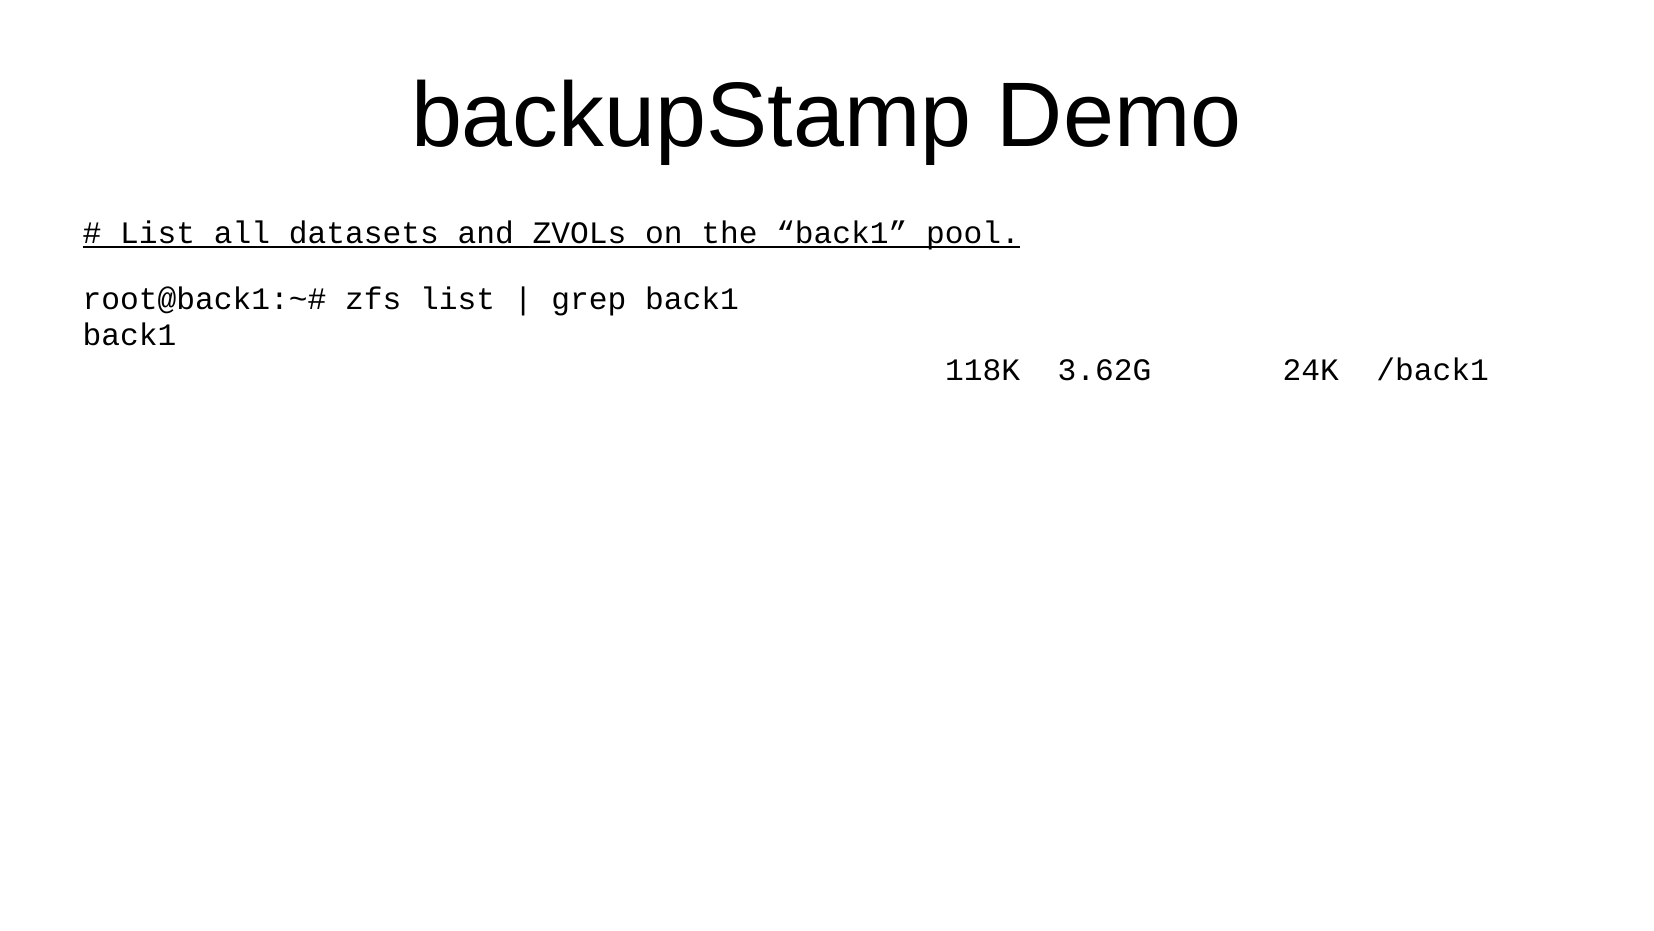

# backupStamp Demo
# List all datasets and ZVOLs on the “back1” pool.
root@back1:~# zfs list | grep back1
back1
 118K 3.62G 24K /back1